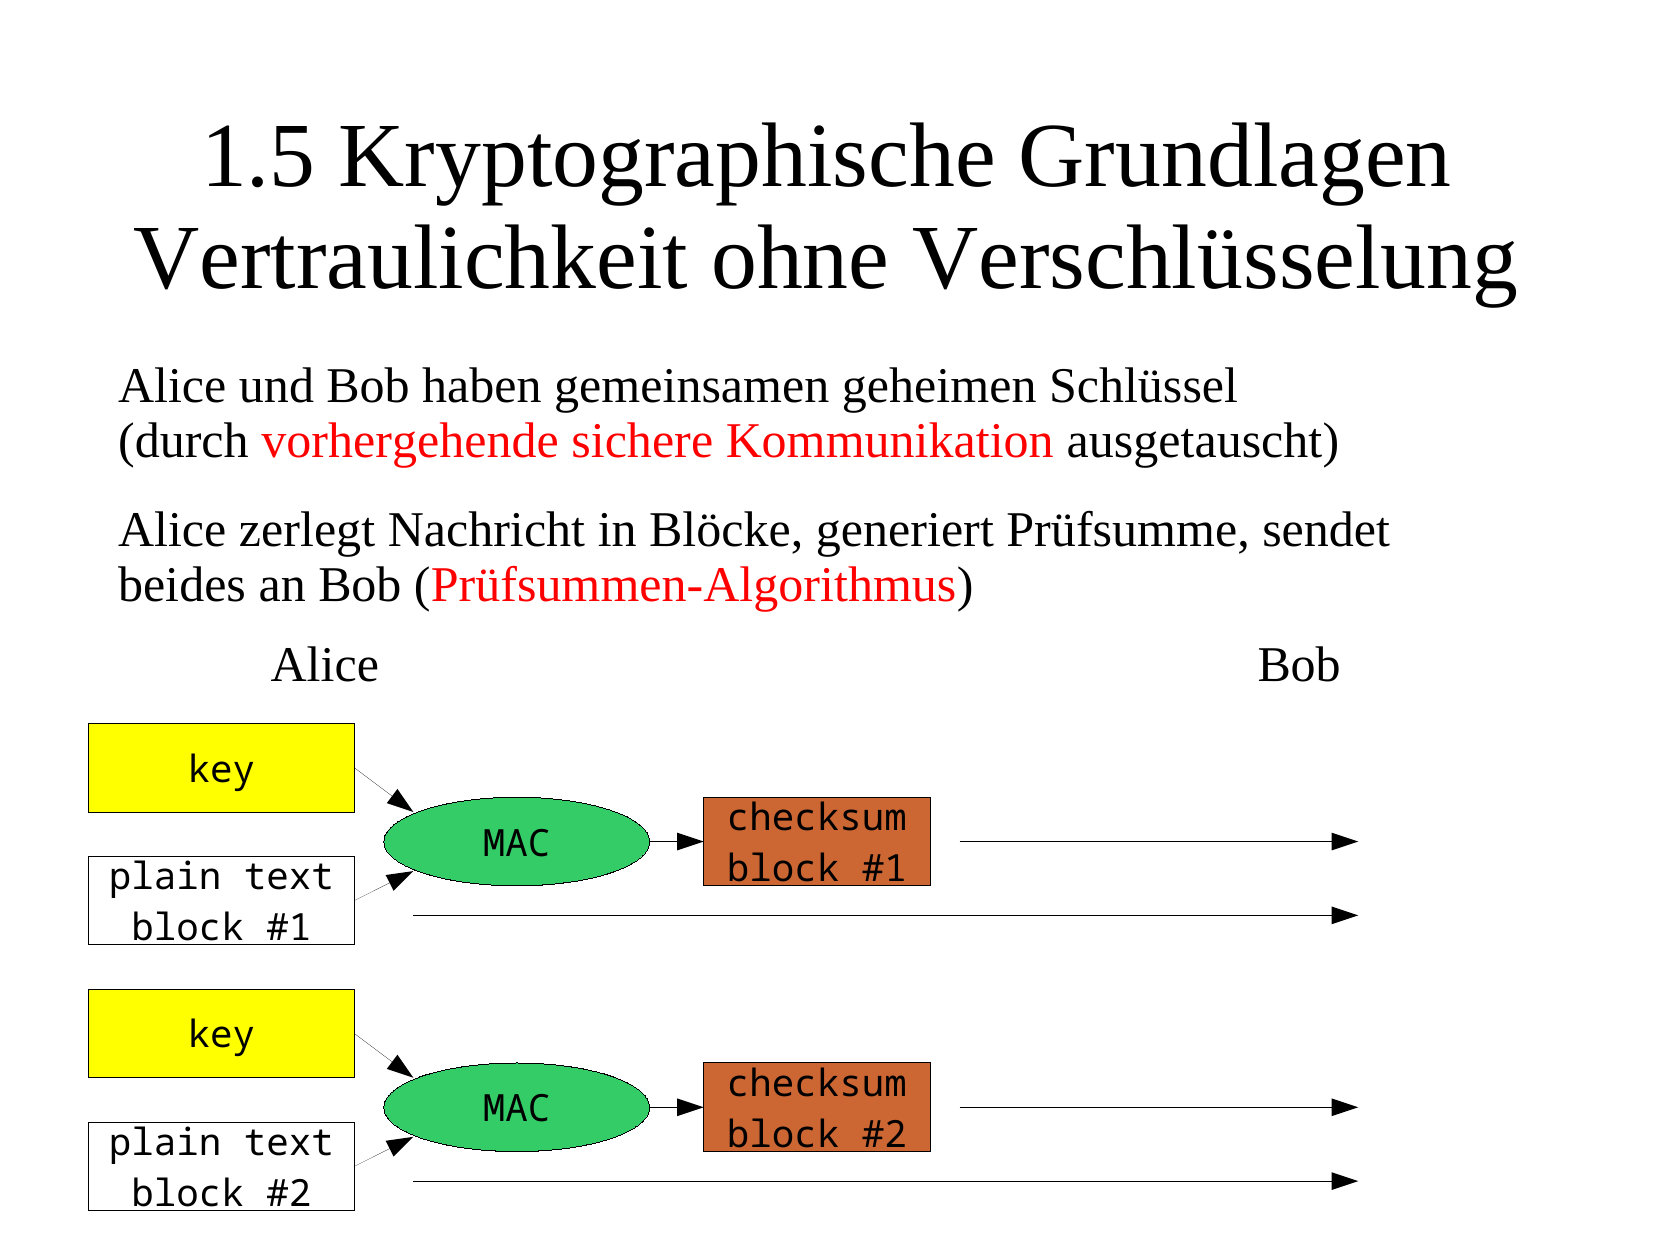

# 1.5 Kryptographische Grundlagen Vertraulichkeit ohne Verschlüsselung
Alice und Bob haben gemeinsamen geheimen Schlüssel
(durch vorhergehende sichere Kommunikation ausgetauscht)
Alice zerlegt Nachricht in Blöcke, generiert Prüfsumme, sendet
beides an Bob (Prüfsummen-Algorithmus)
Alice
Bob
key
MAC
checksum
block #1
plain text
block #1
key
MAC
checksum
block #2
plain text
block #2